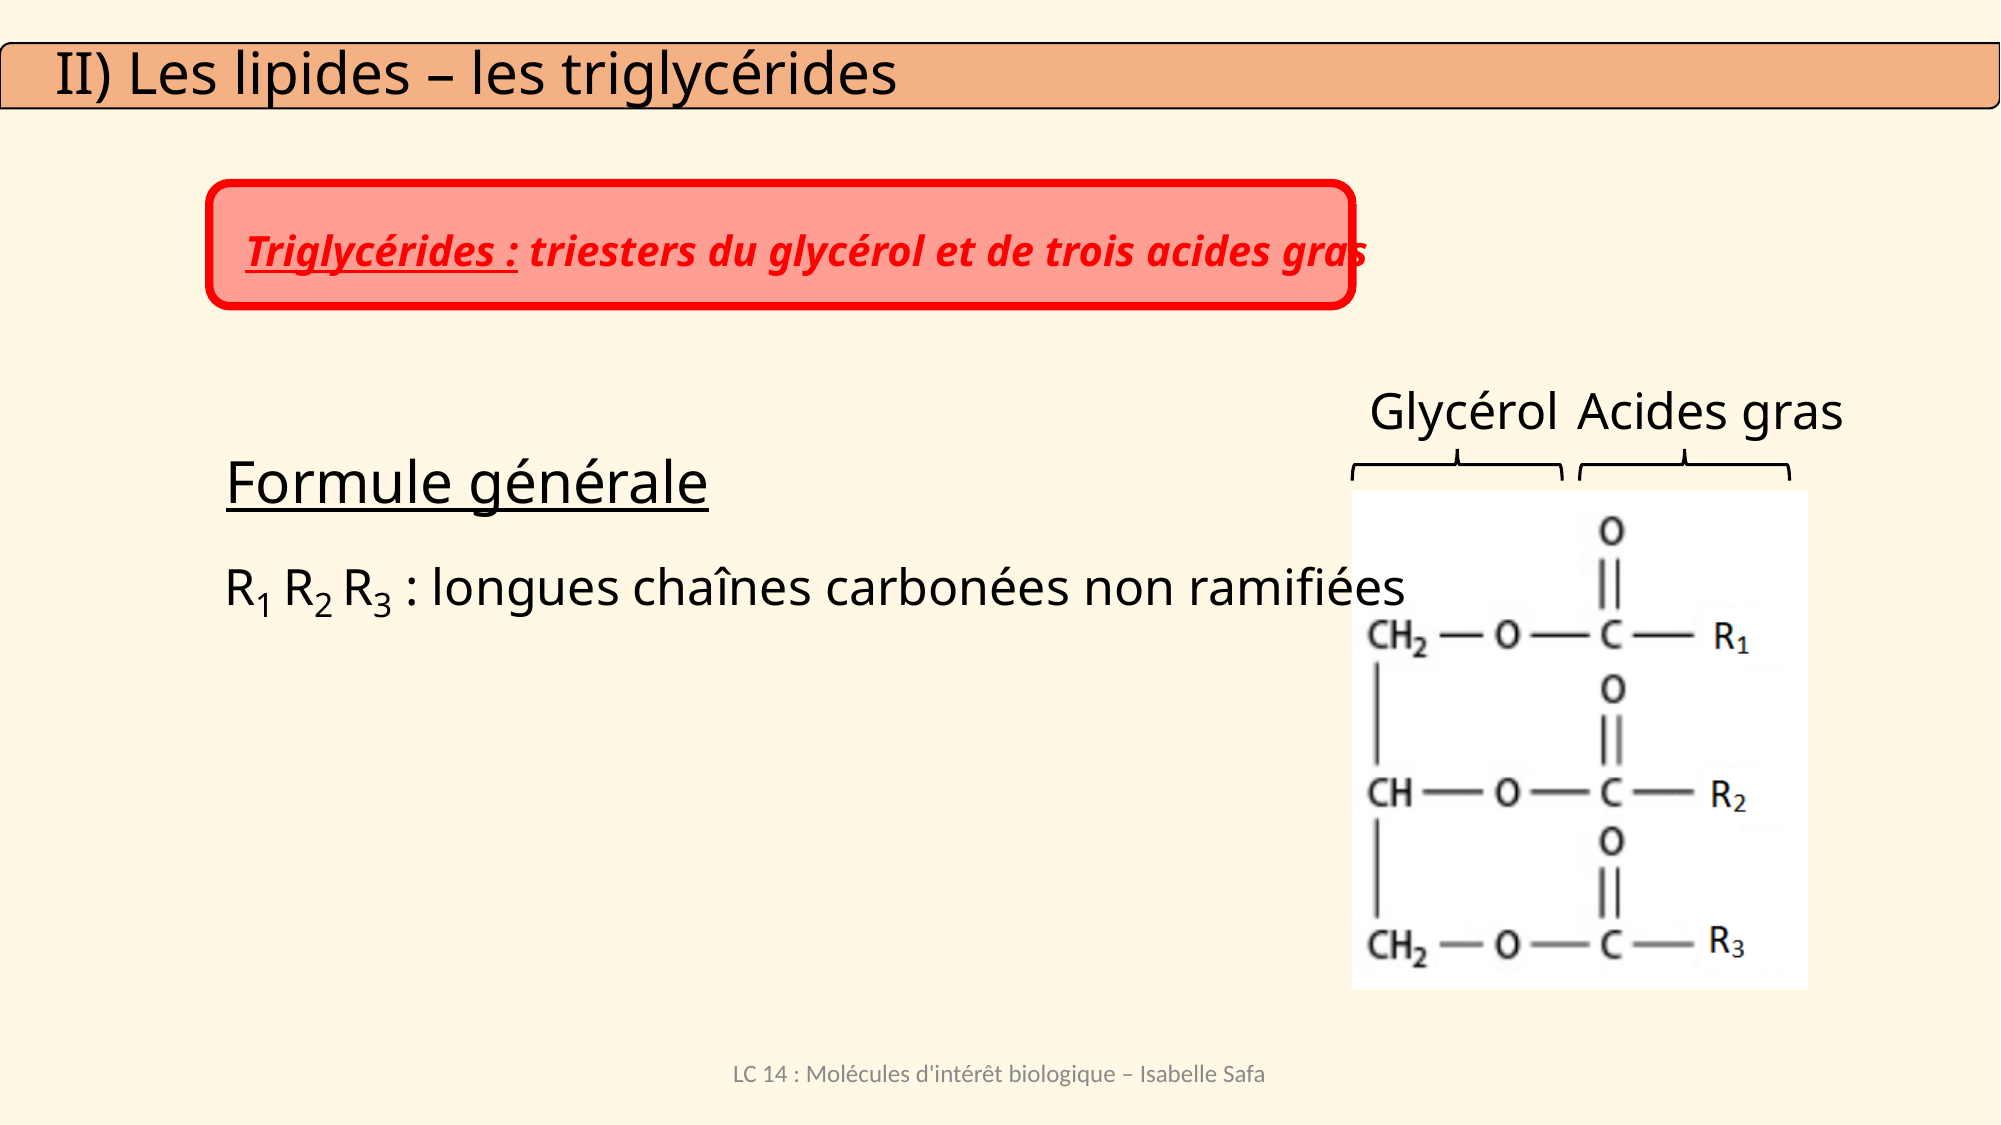

# II) Les lipides – les triglycérides
Triglycérides : triesters du glycérol et de trois acides gras
Glycérol
Acides gras
Formule générale
R1 R2 R3 : longues chaînes carbonées non ramifiées
LC 14 : Molécules d'intérêt biologique – Isabelle Safa